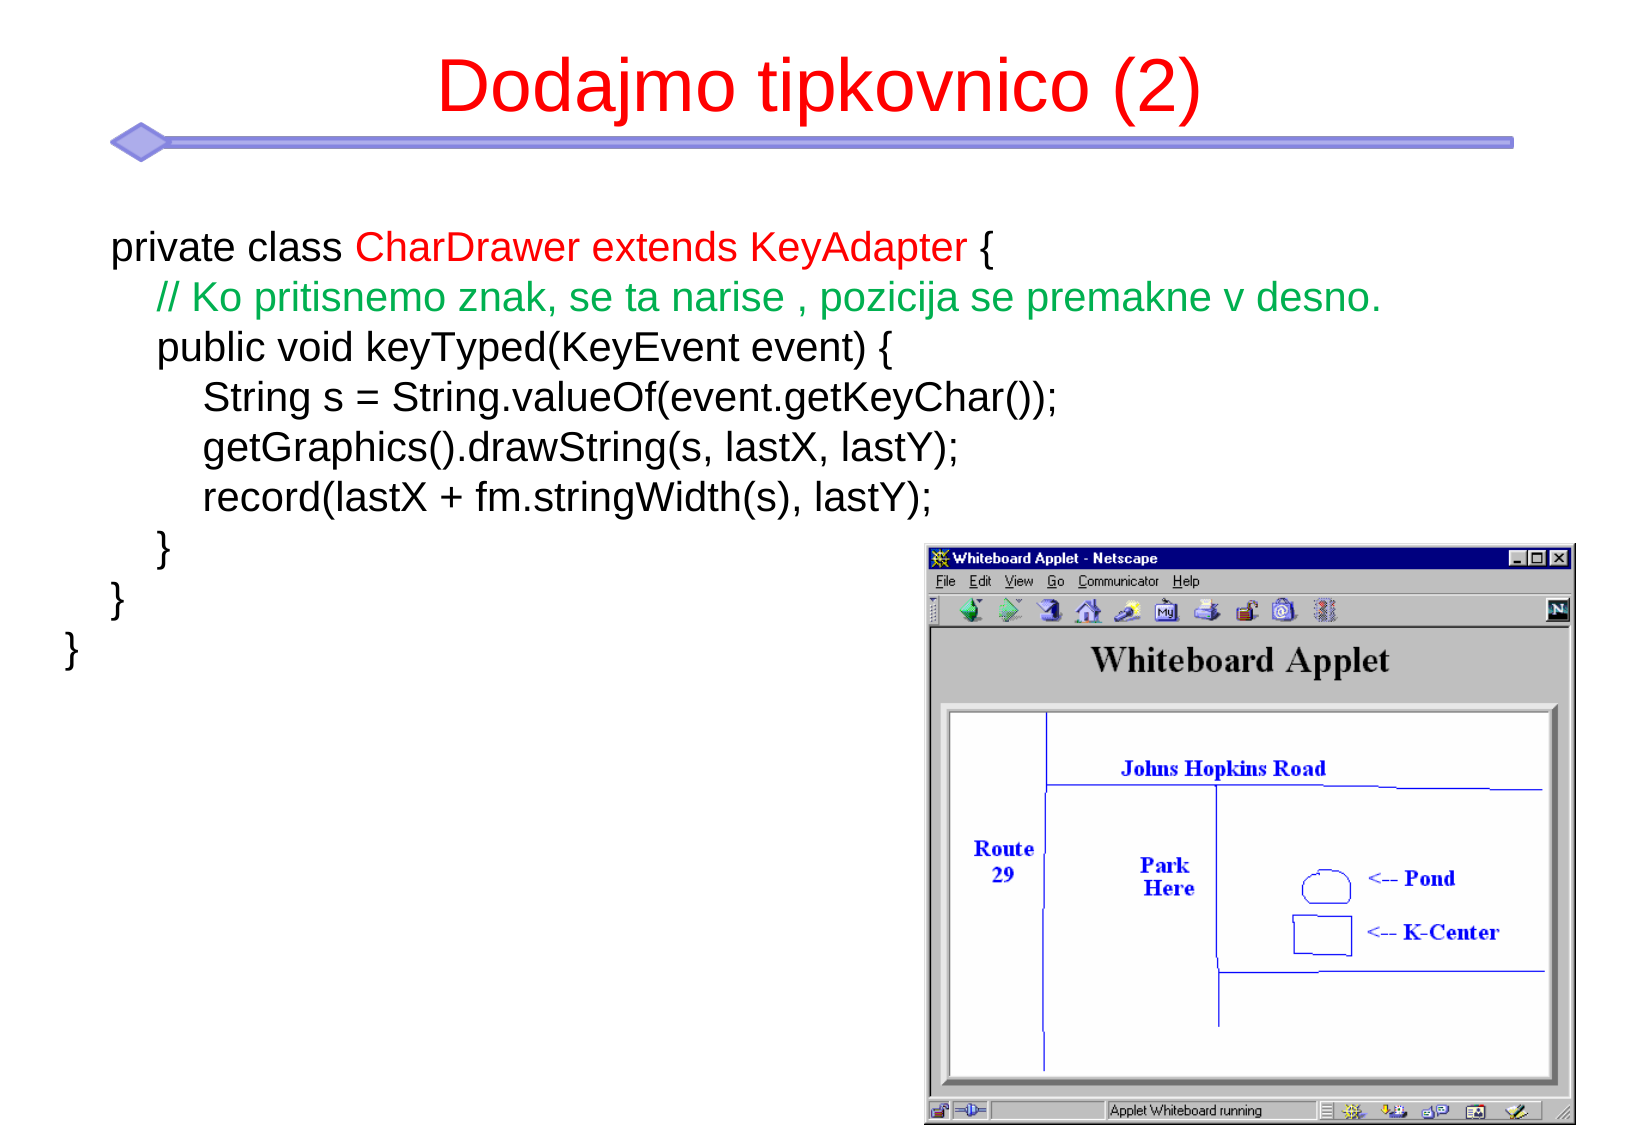

# Dodajmo tipkovnico (2)
 private class CharDrawer extends KeyAdapter {
 // Ko pritisnemo znak, se ta narise , pozicija se premakne v desno.
 public void keyTyped(KeyEvent event) {
 String s = String.valueOf(event.getKeyChar());
 getGraphics().drawString(s, lastX, lastY);
 record(lastX + fm.stringWidth(s), lastY);
 }
 }
}